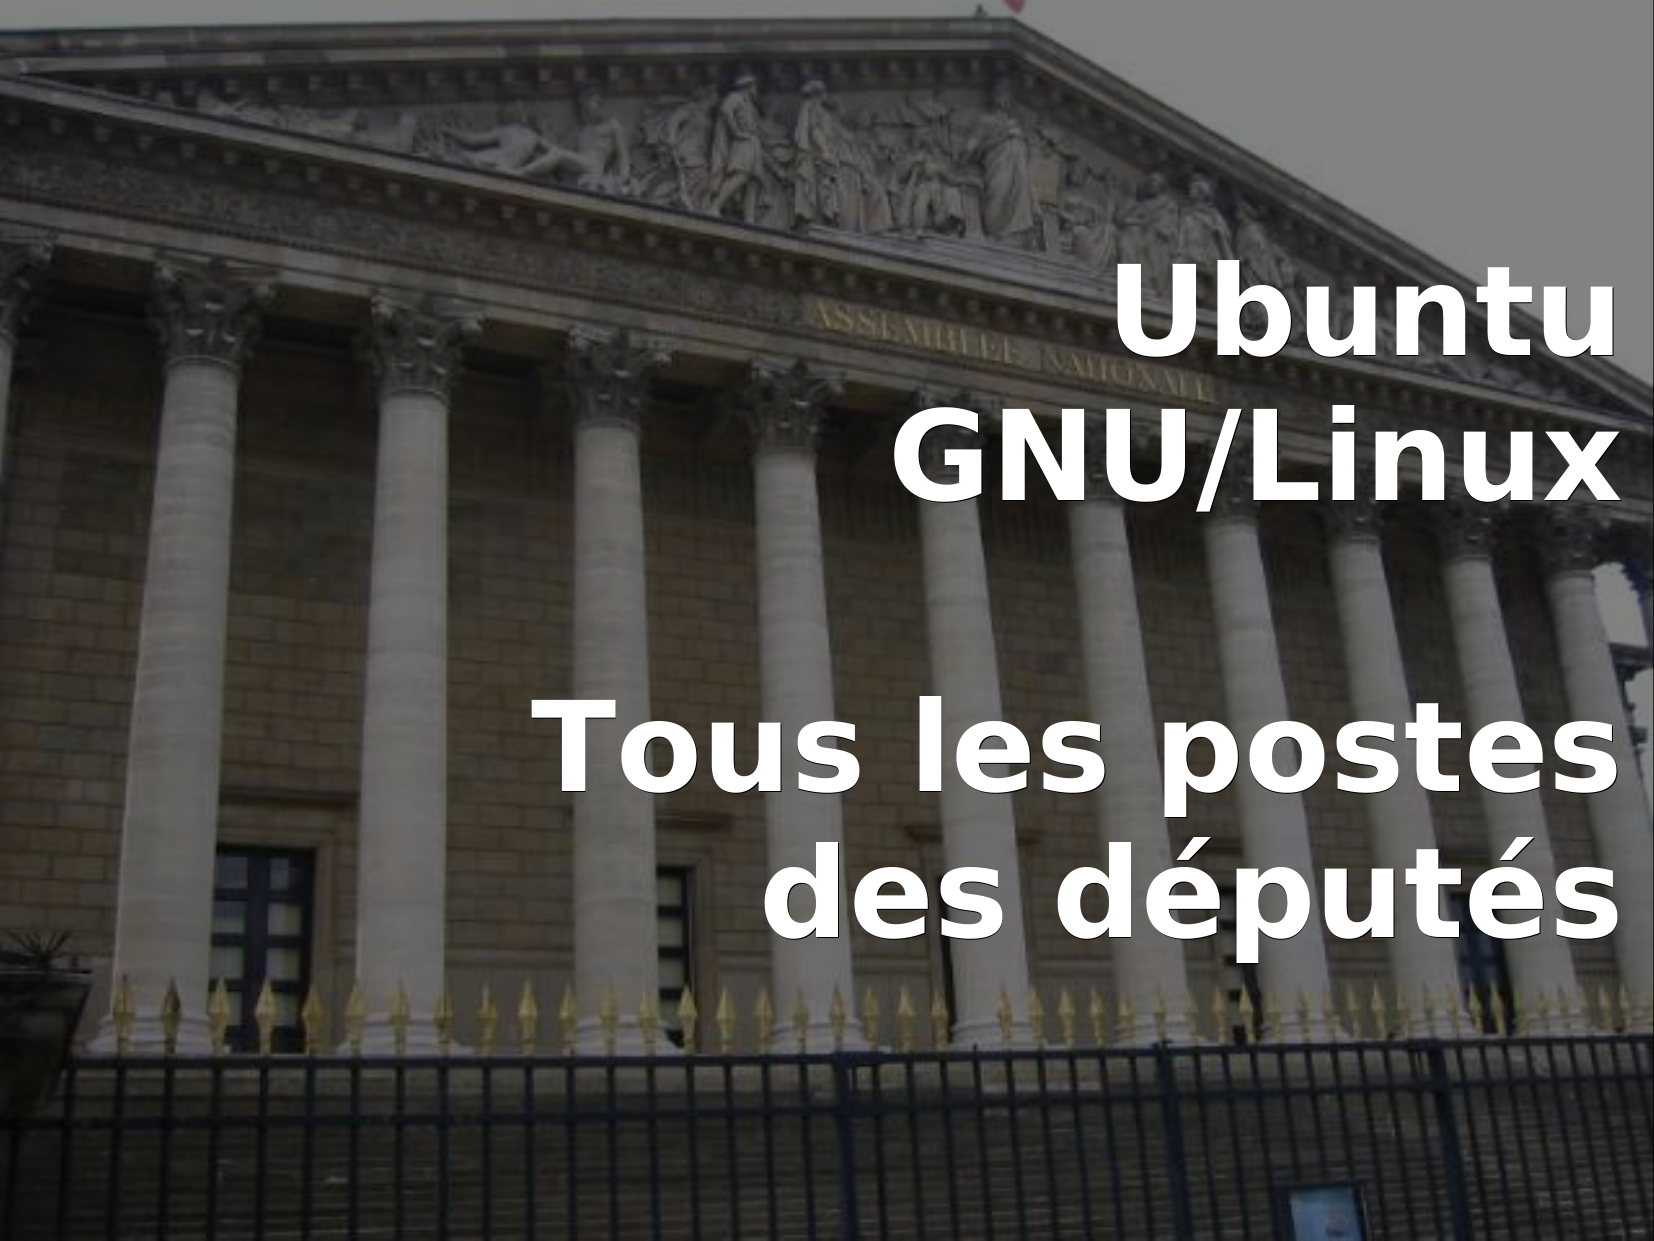

Ubuntu
GNU/Linux
Tous les postes
des députés